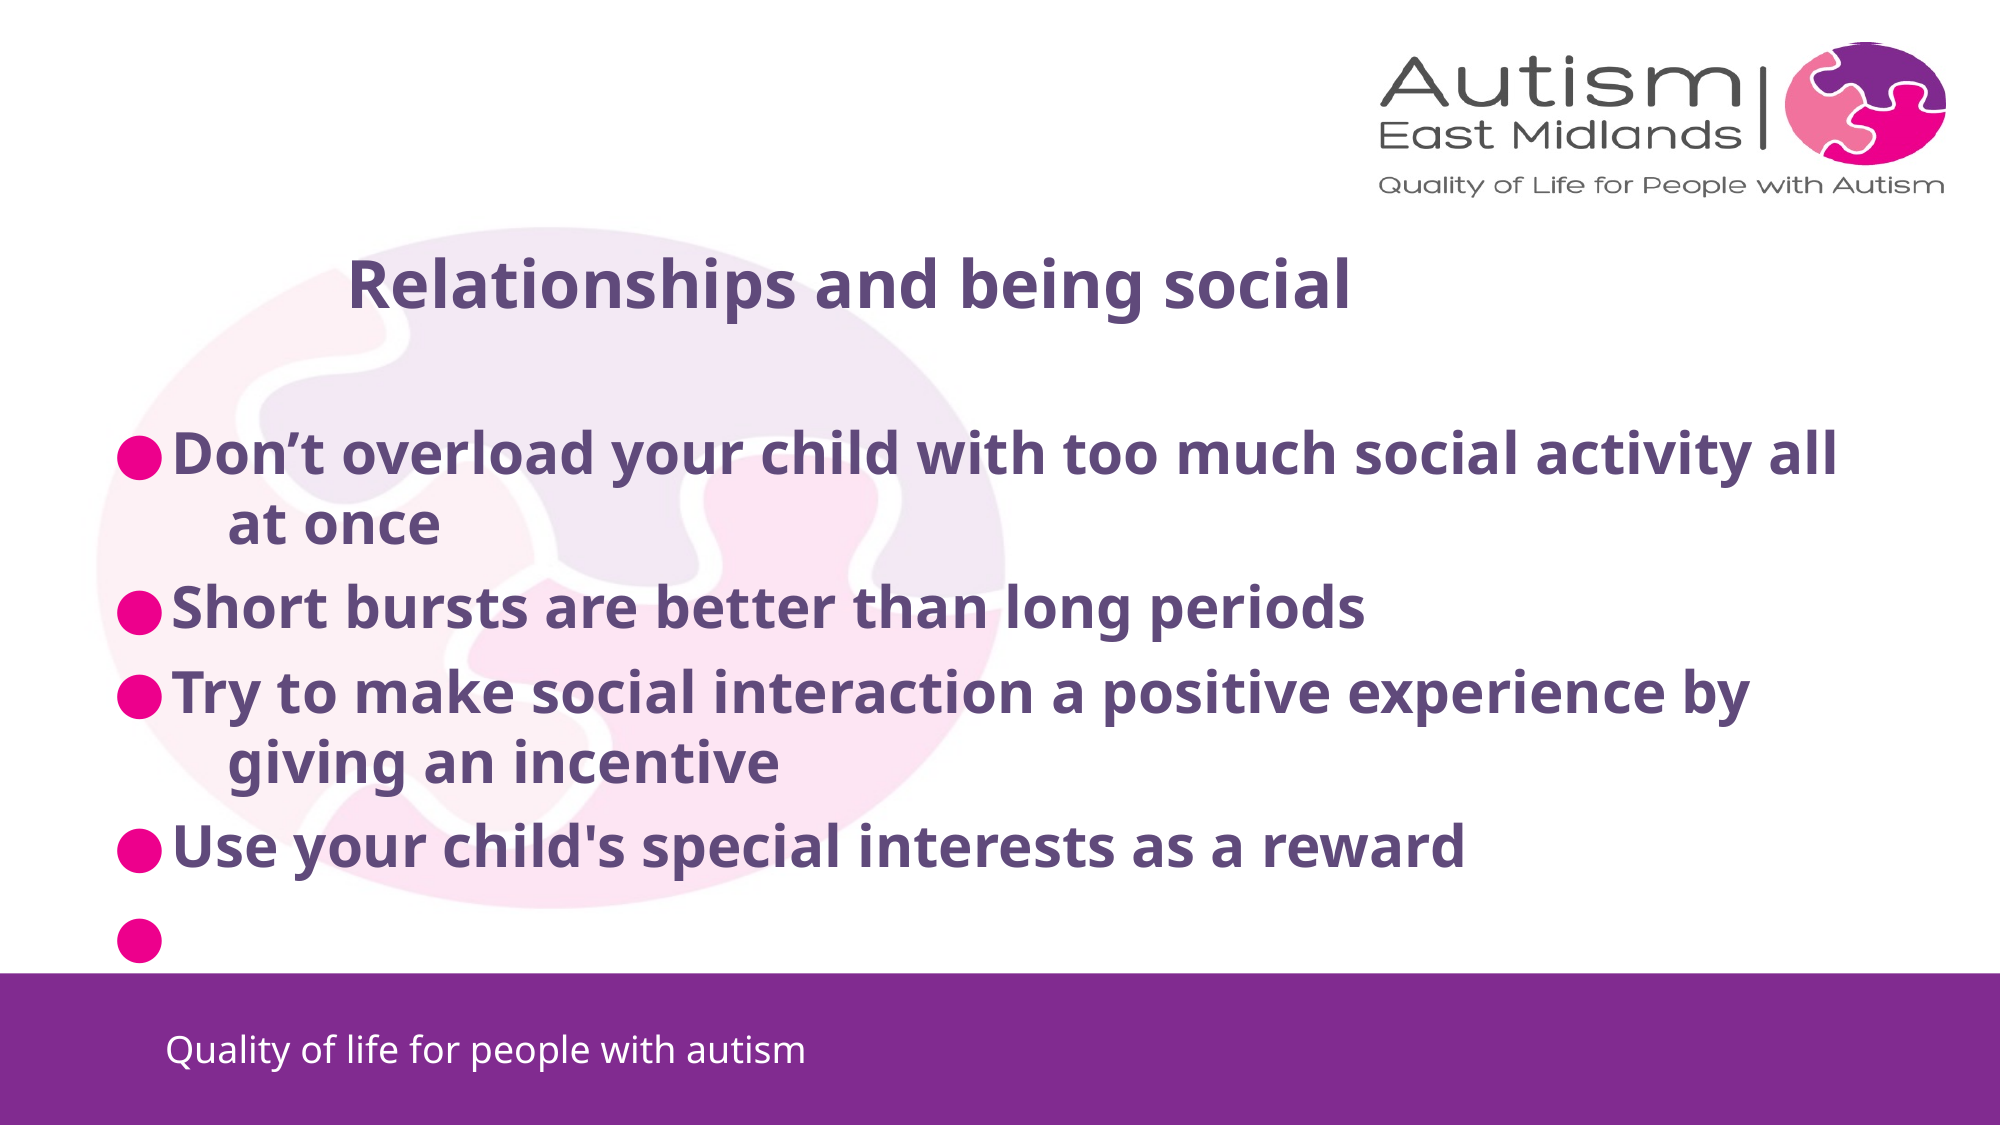

# Relationships and being social
Don’t overload your child with too much social activity all at once
Short bursts are better than long periods
Try to make social interaction a positive experience by giving an incentive
Use your child's special interests as a reward